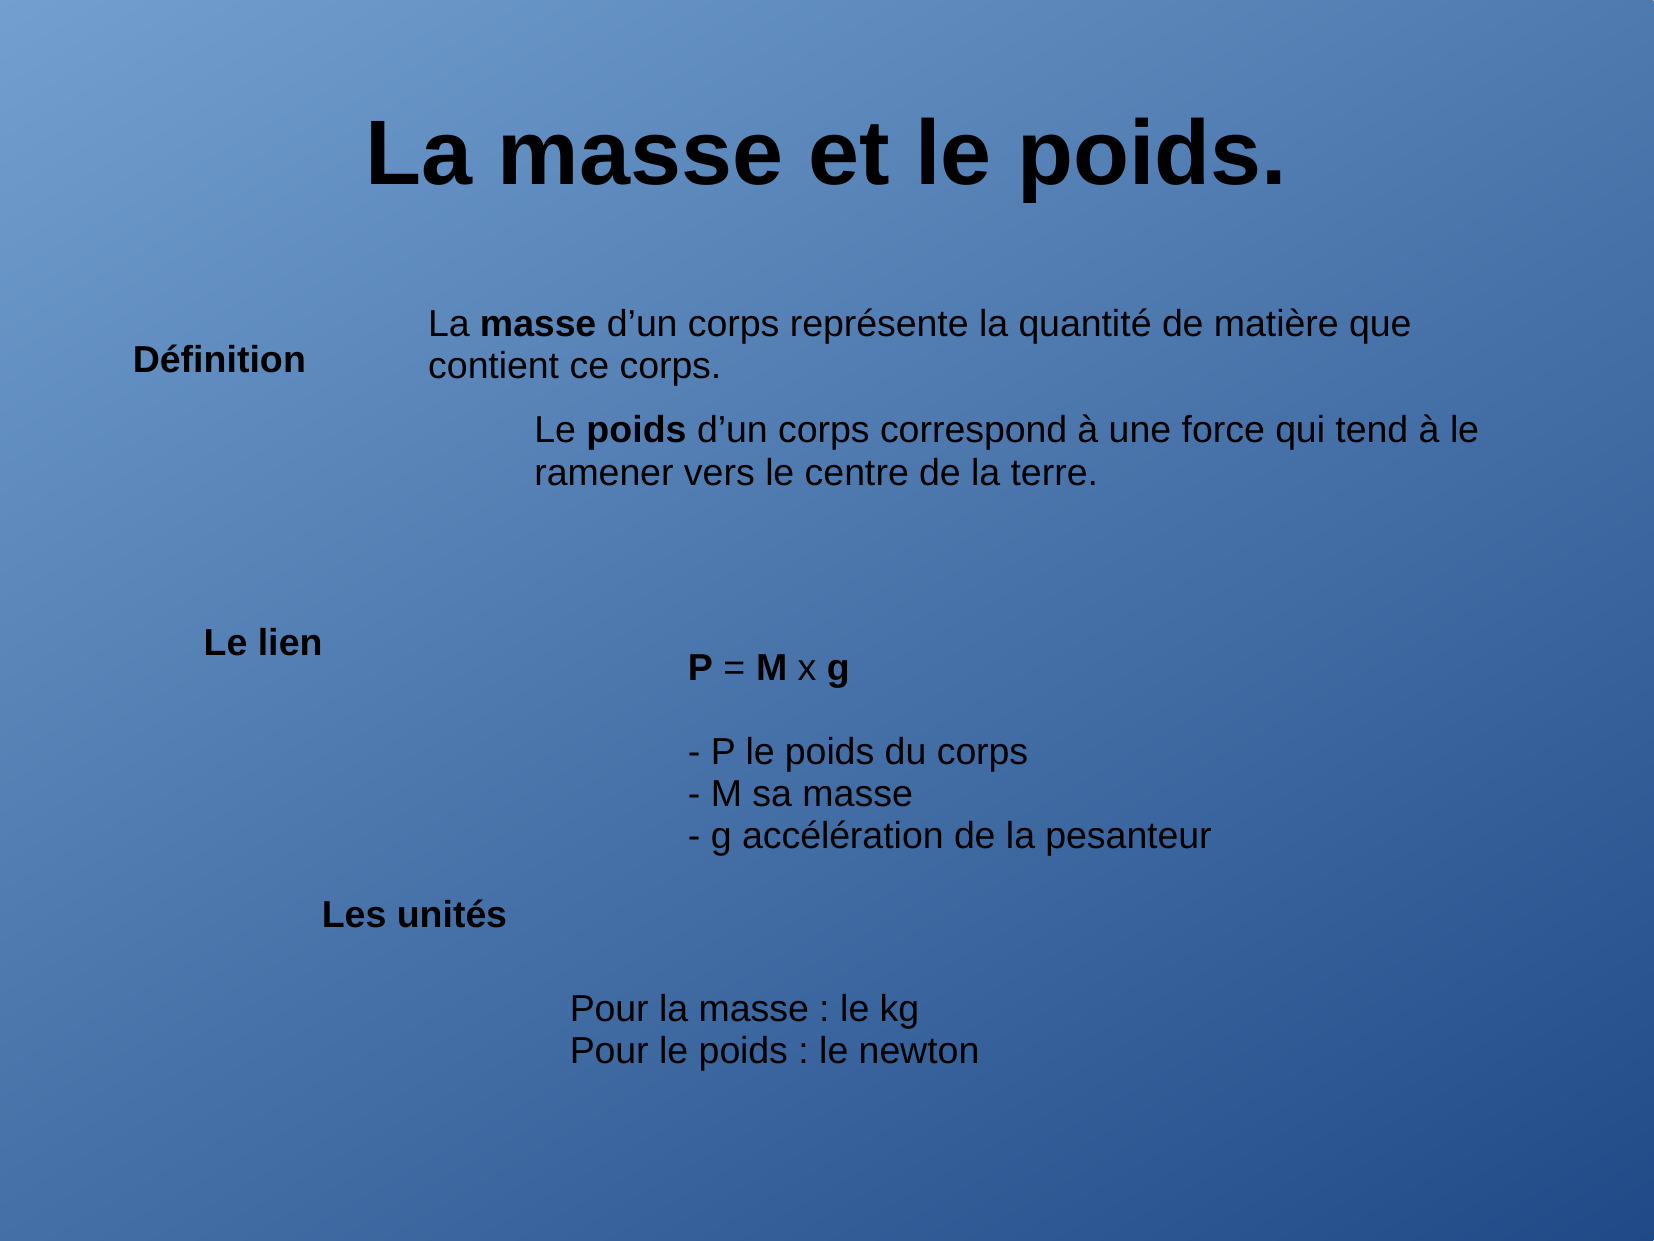

# La masse et le poids.
La masse d’un corps représente la quantité de matière que contient ce corps.
Définition
Le poids d’un corps correspond à une force qui tend à le ramener vers le centre de la terre.
Le lien
P = M x g
- P le poids du corps
- M sa masse
- g accélération de la pesanteur
Les unités
Pour la masse : le kg
Pour le poids : le newton